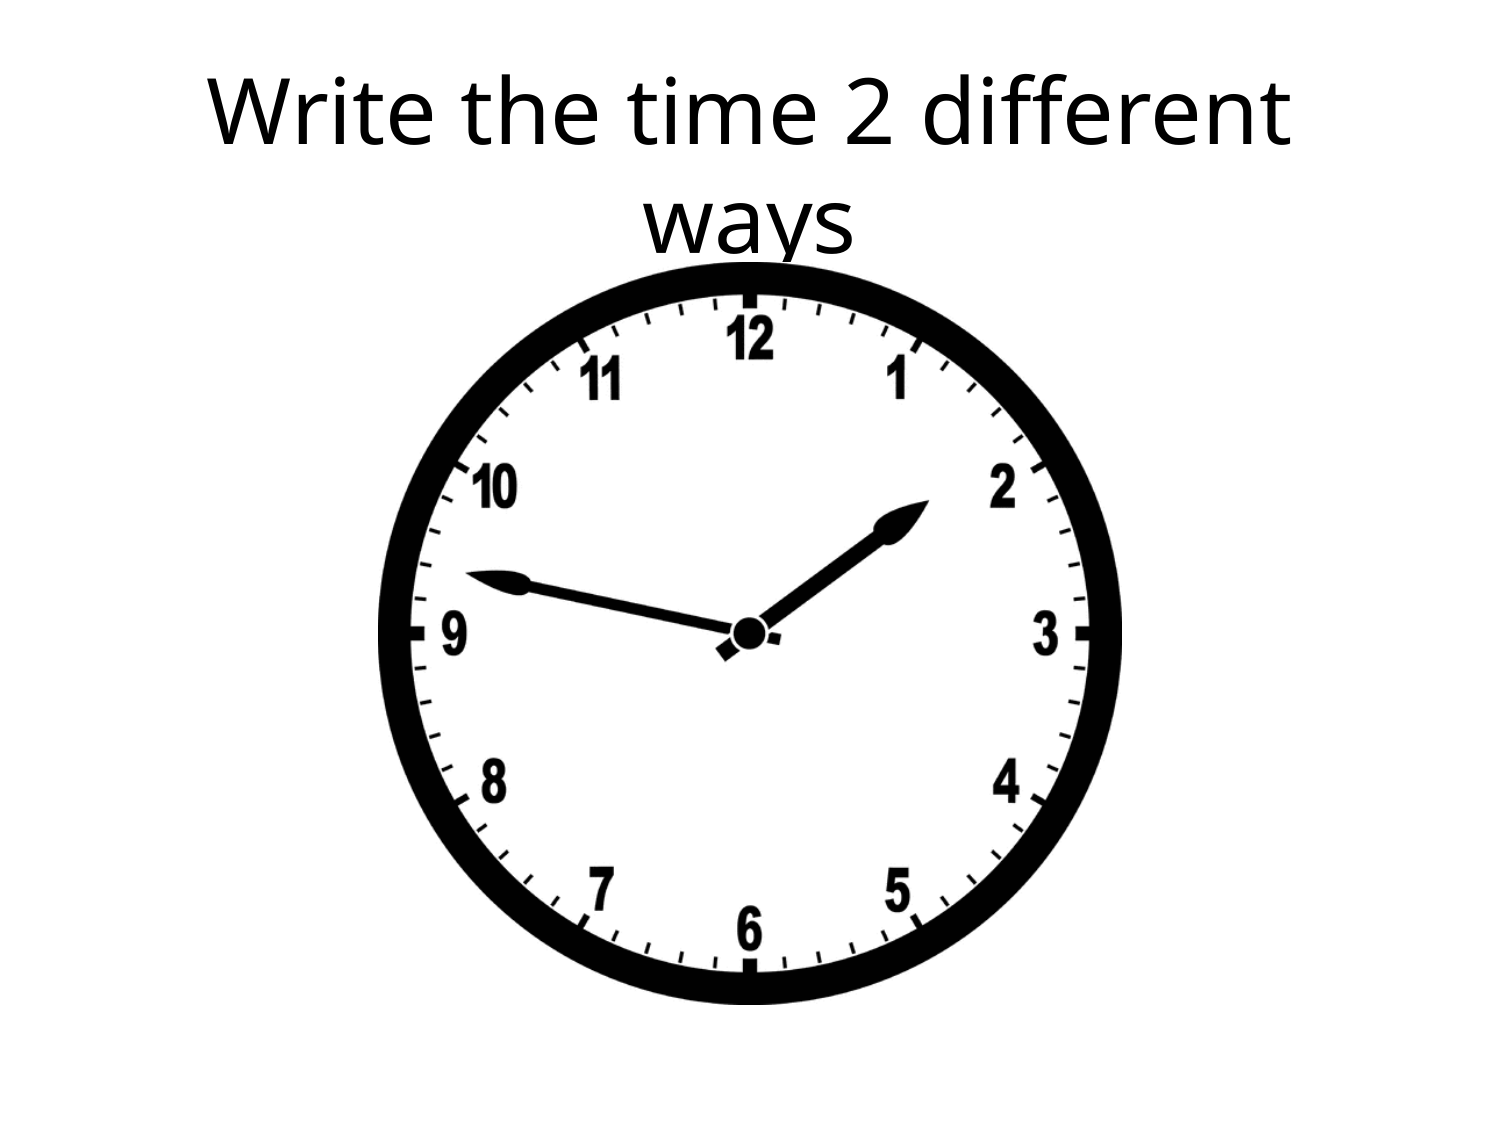

# Write the time 2 different ways